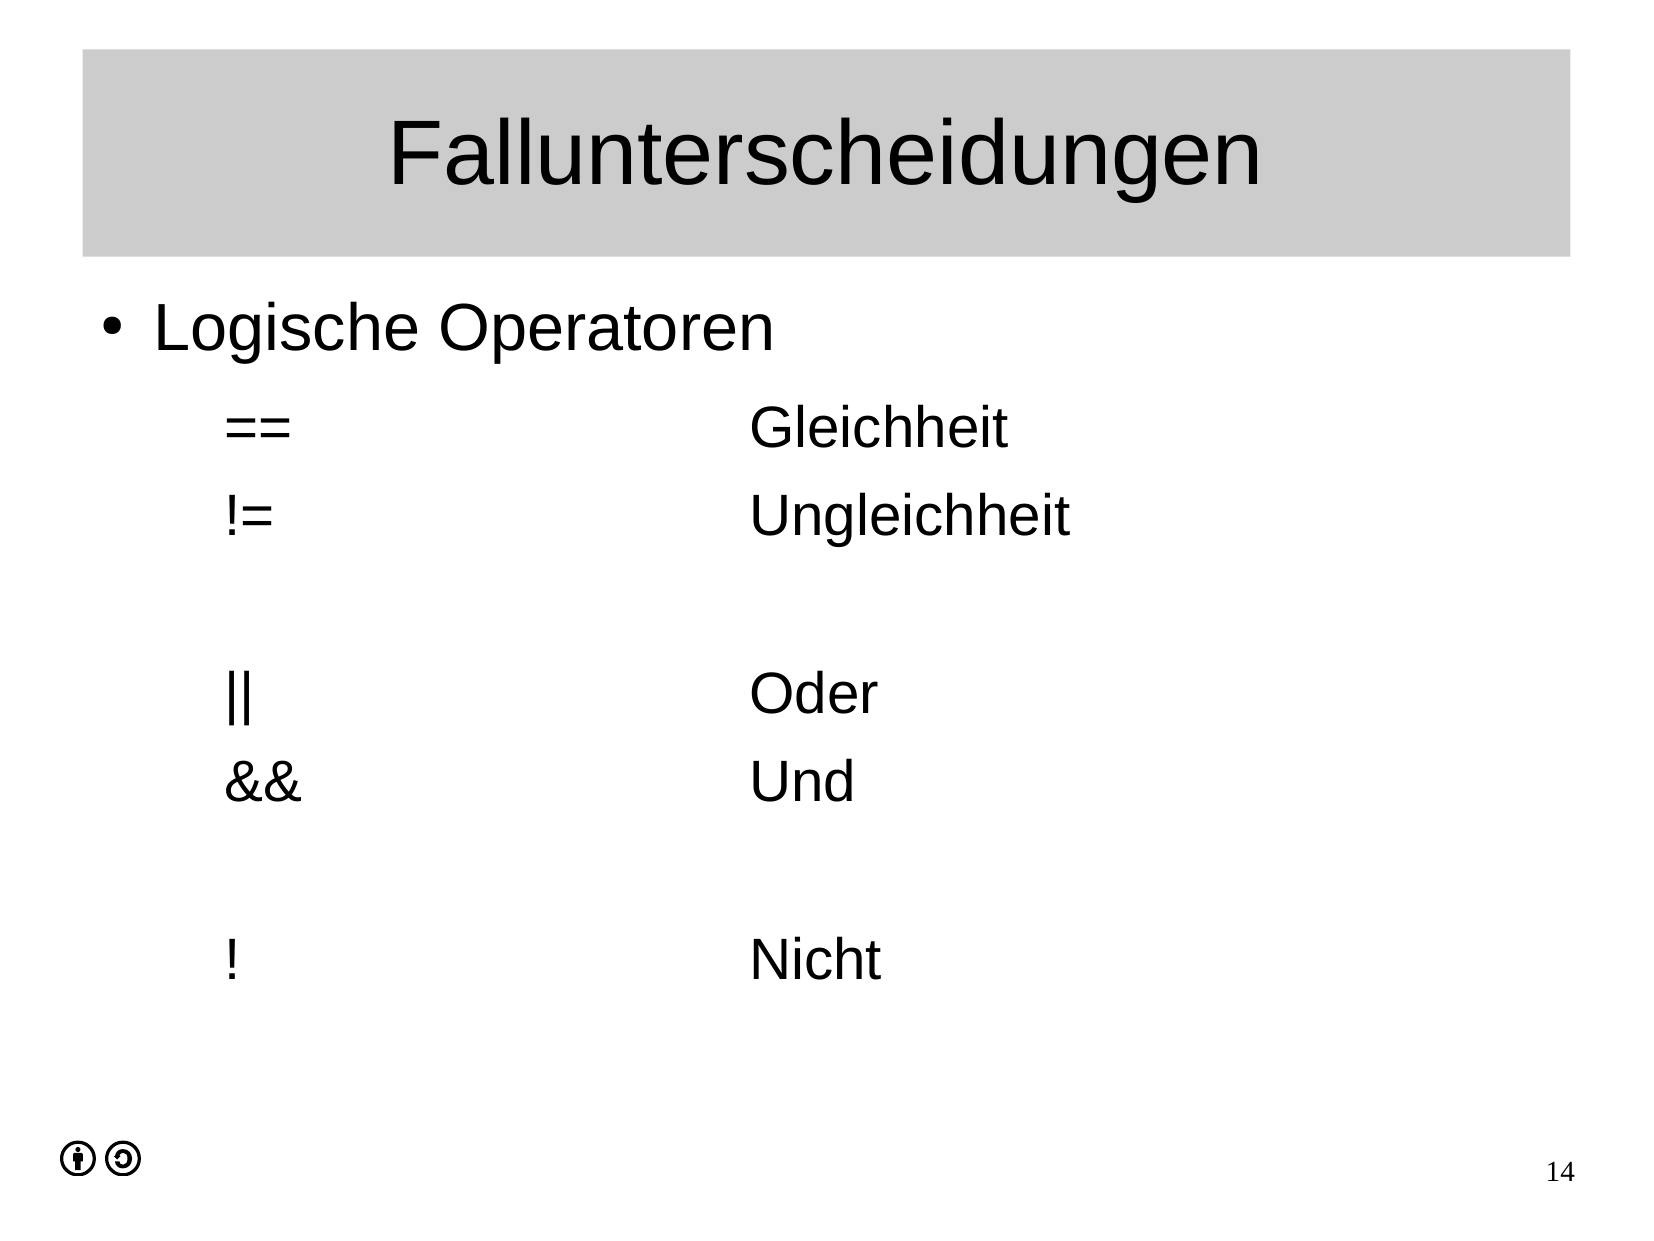

# Fallunterscheidungen
Logische Operatoren
==							Gleichheit
!=							Ungleichheit
||							Oder
&&						Und
!							Nicht
14